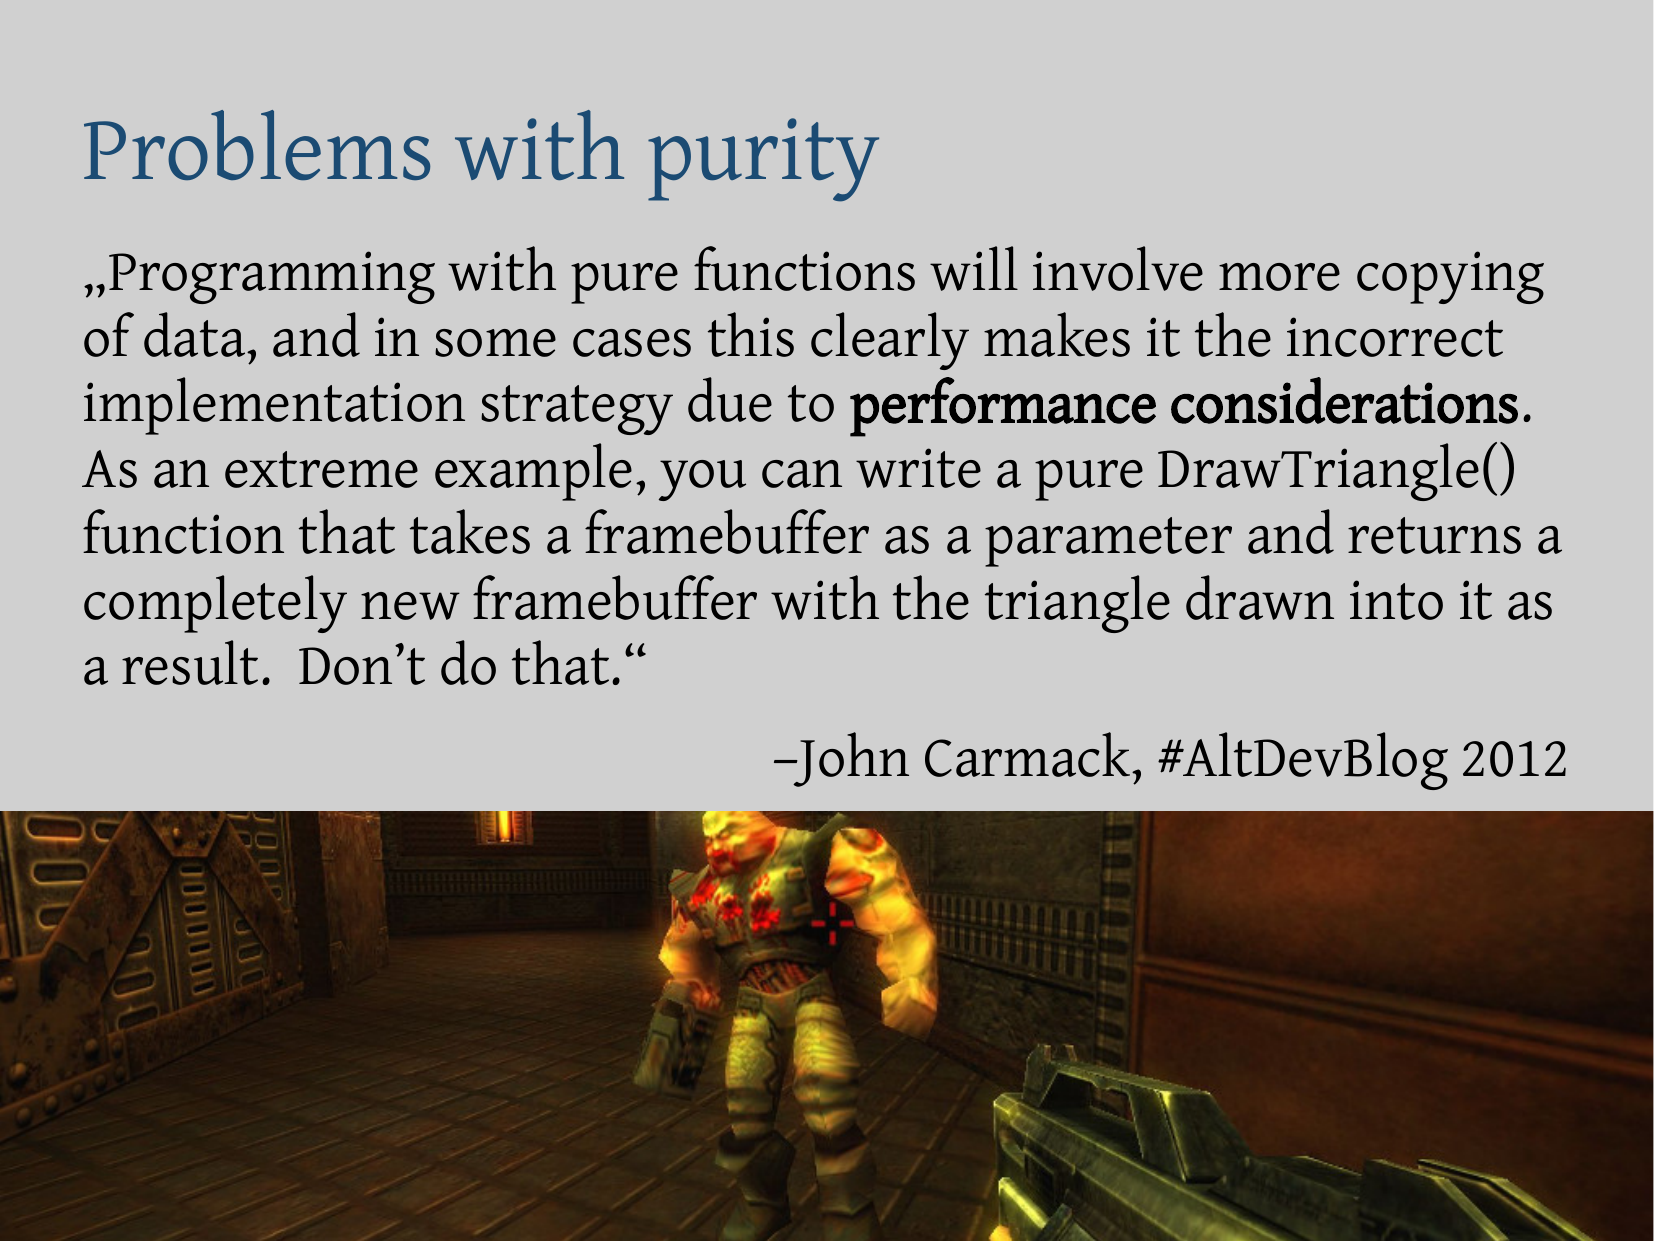

# Problems with purity
„Programming with pure functions will involve more copying of data, and in some cases this clearly makes it the incorrect implementation strategy due to performance considerations. As an extreme example, you can write a pure DrawTriangle() function that takes a framebuffer as a parameter and returns a completely new framebuffer with the triangle drawn into it as a result. Don’t do that.“
–John Carmack, #AltDevBlog 2012